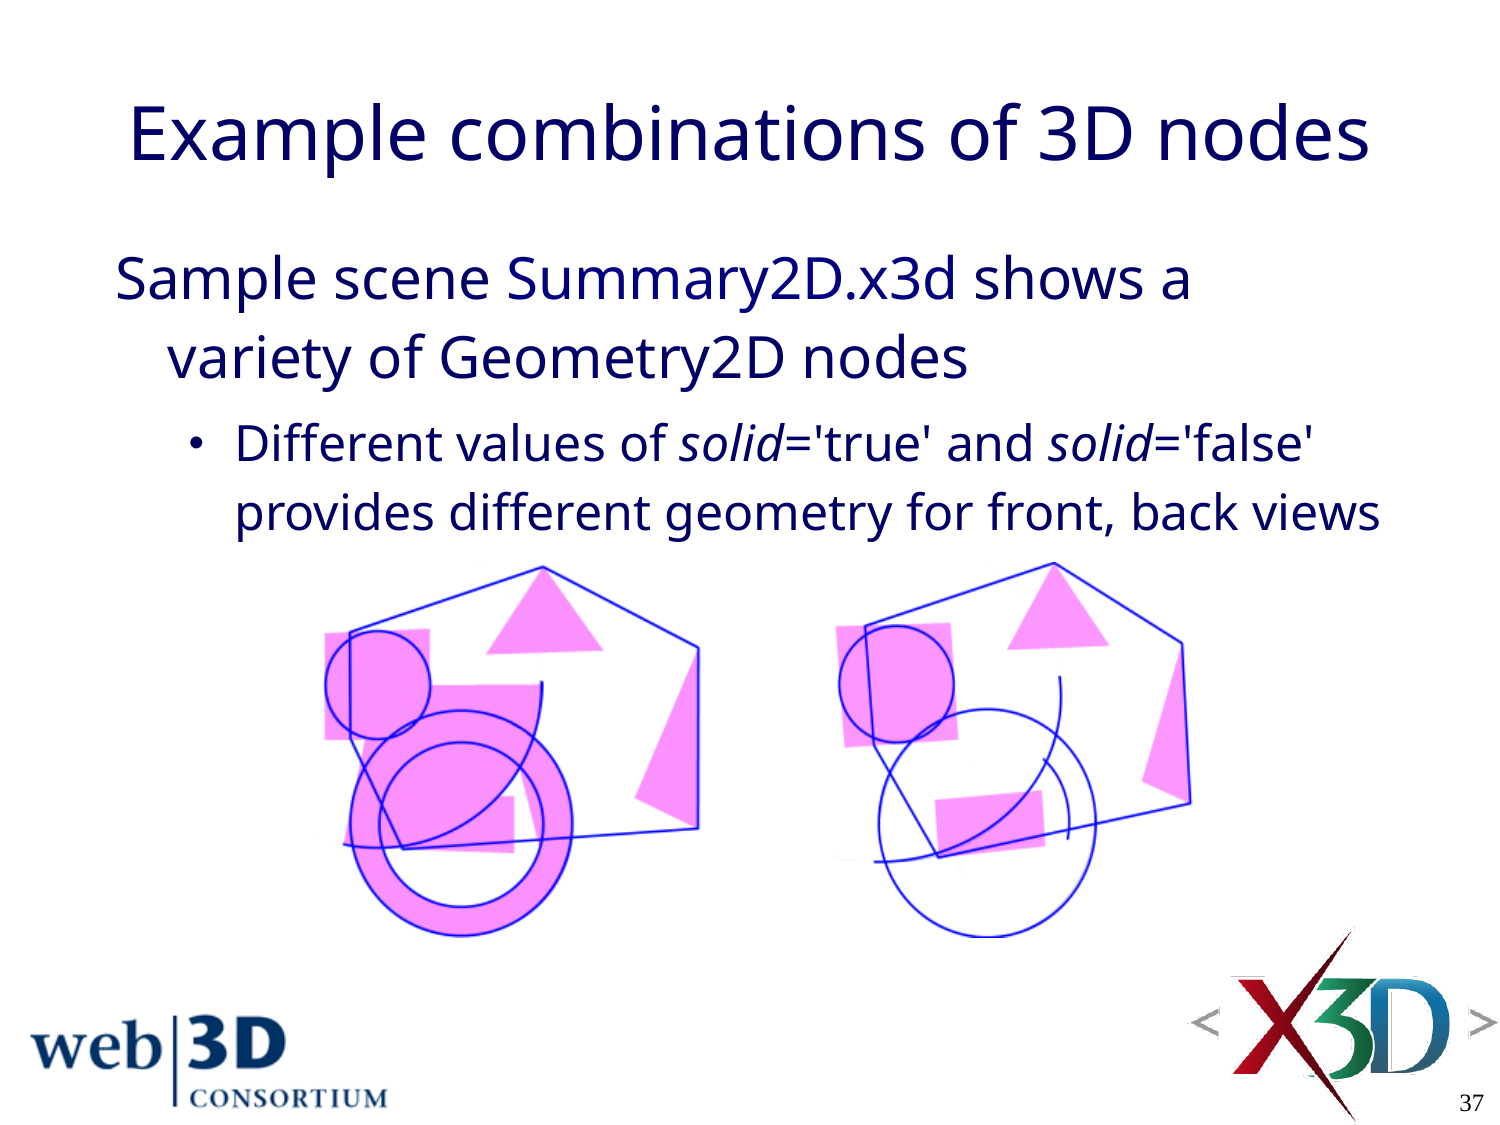

# Example combinations of 3D nodes
Sample scene Summary2D.x3d shows a variety of Geometry2D nodes
Different values of solid='true' and solid='false' provides different geometry for front, back views